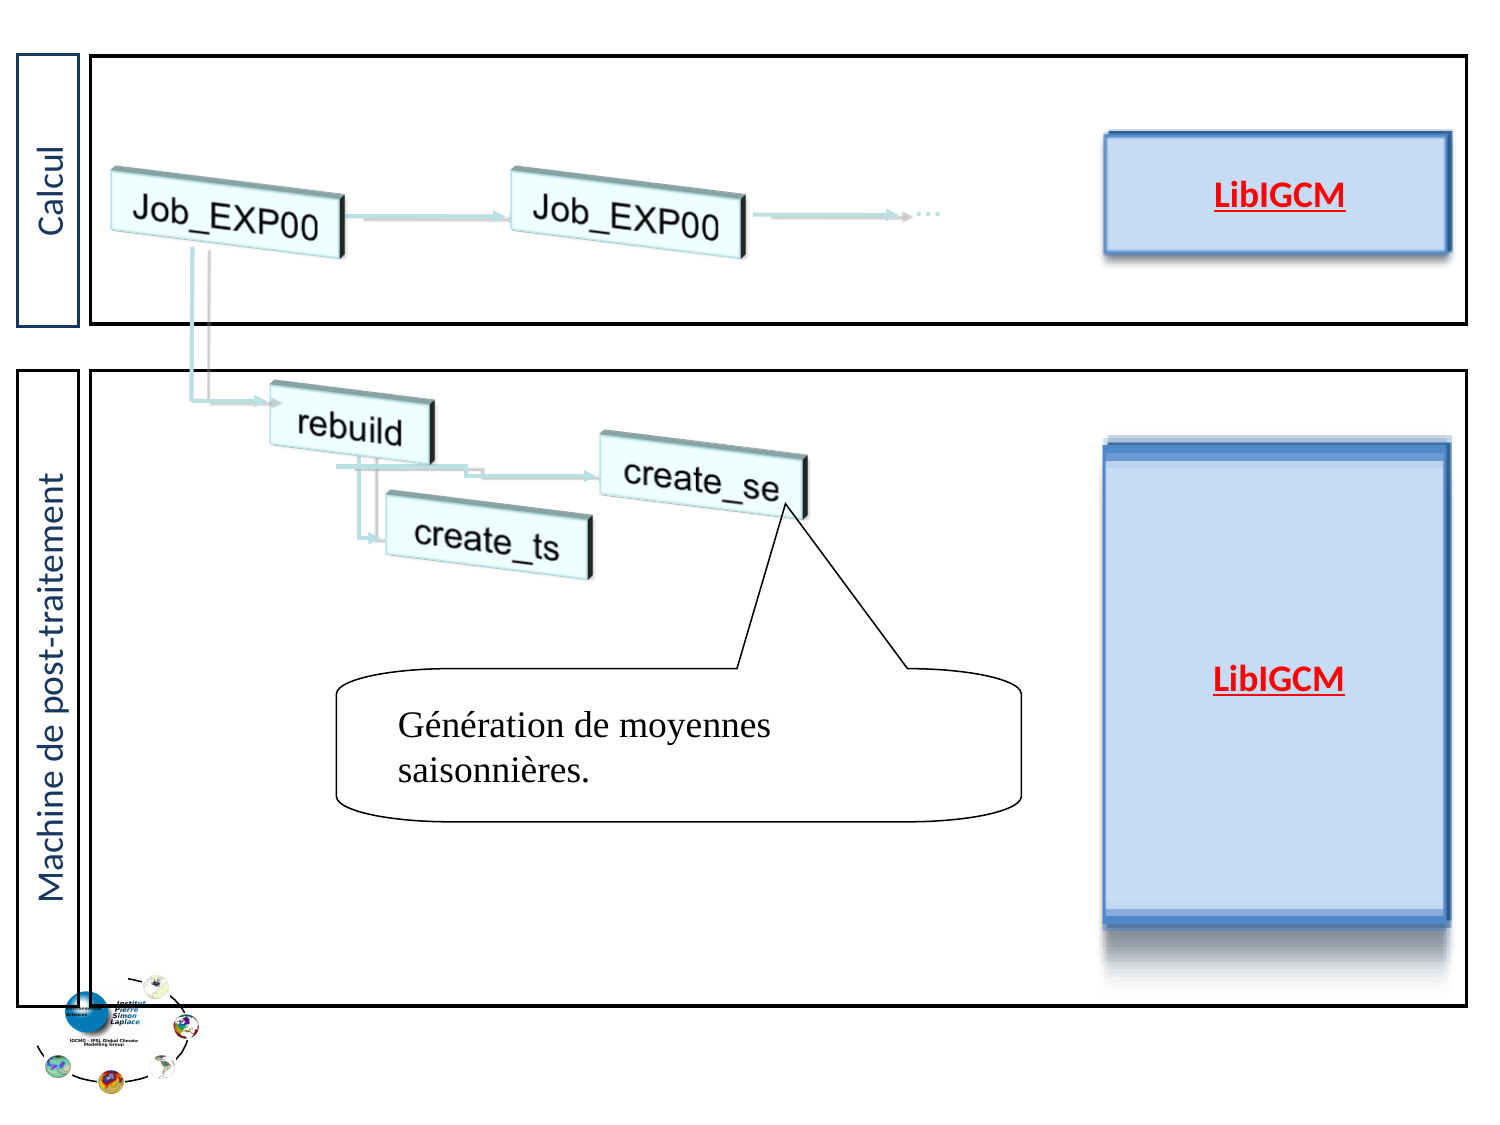

LibIGCM
Calcul
…
LibIGCM
Machine de post-traitement
Génération de moyennes saisonnières.